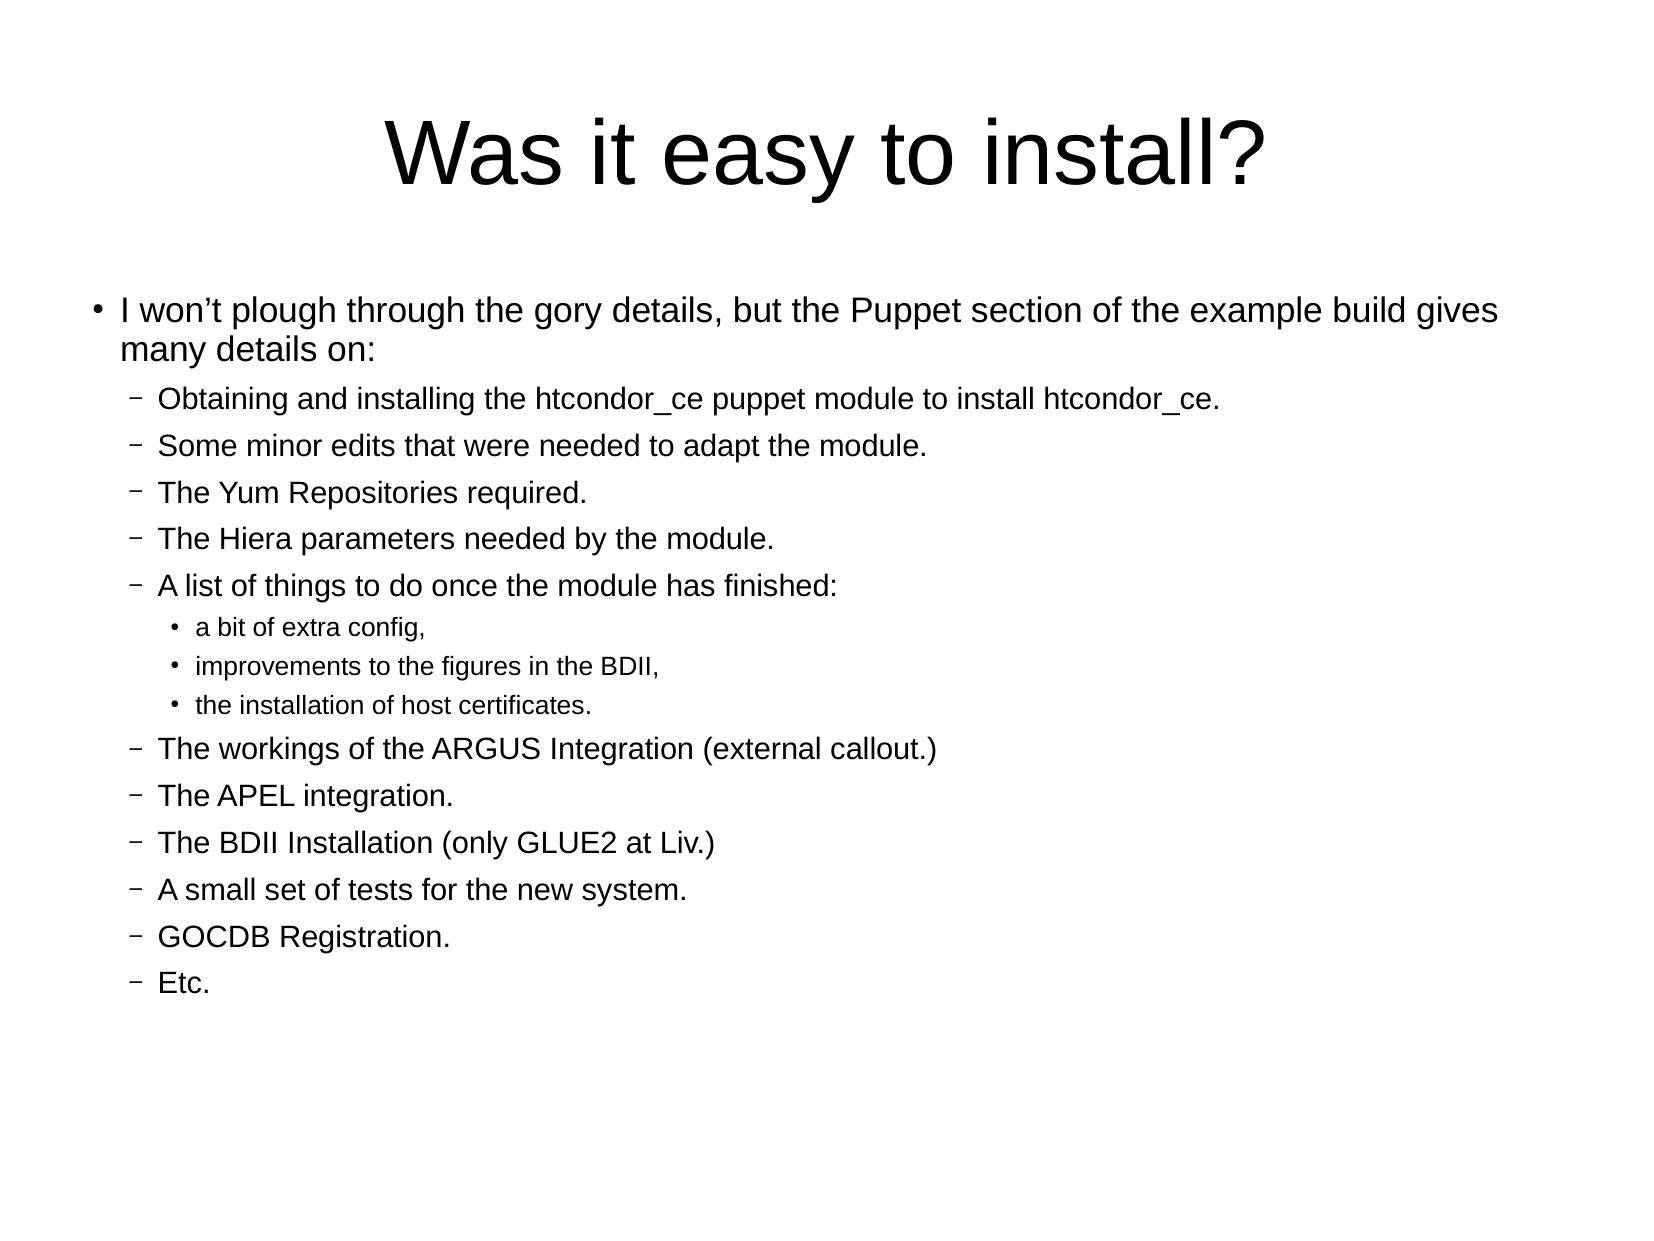

# Was it easy to install?
I won’t plough through the gory details, but the Puppet section of the example build gives many details on:
Obtaining and installing the htcondor_ce puppet module to install htcondor_ce.
Some minor edits that were needed to adapt the module.
The Yum Repositories required.
The Hiera parameters needed by the module.
A list of things to do once the module has finished:
a bit of extra config,
improvements to the figures in the BDII,
the installation of host certificates.
The workings of the ARGUS Integration (external callout.)
The APEL integration.
The BDII Installation (only GLUE2 at Liv.)
A small set of tests for the new system.
GOCDB Registration.
Etc.